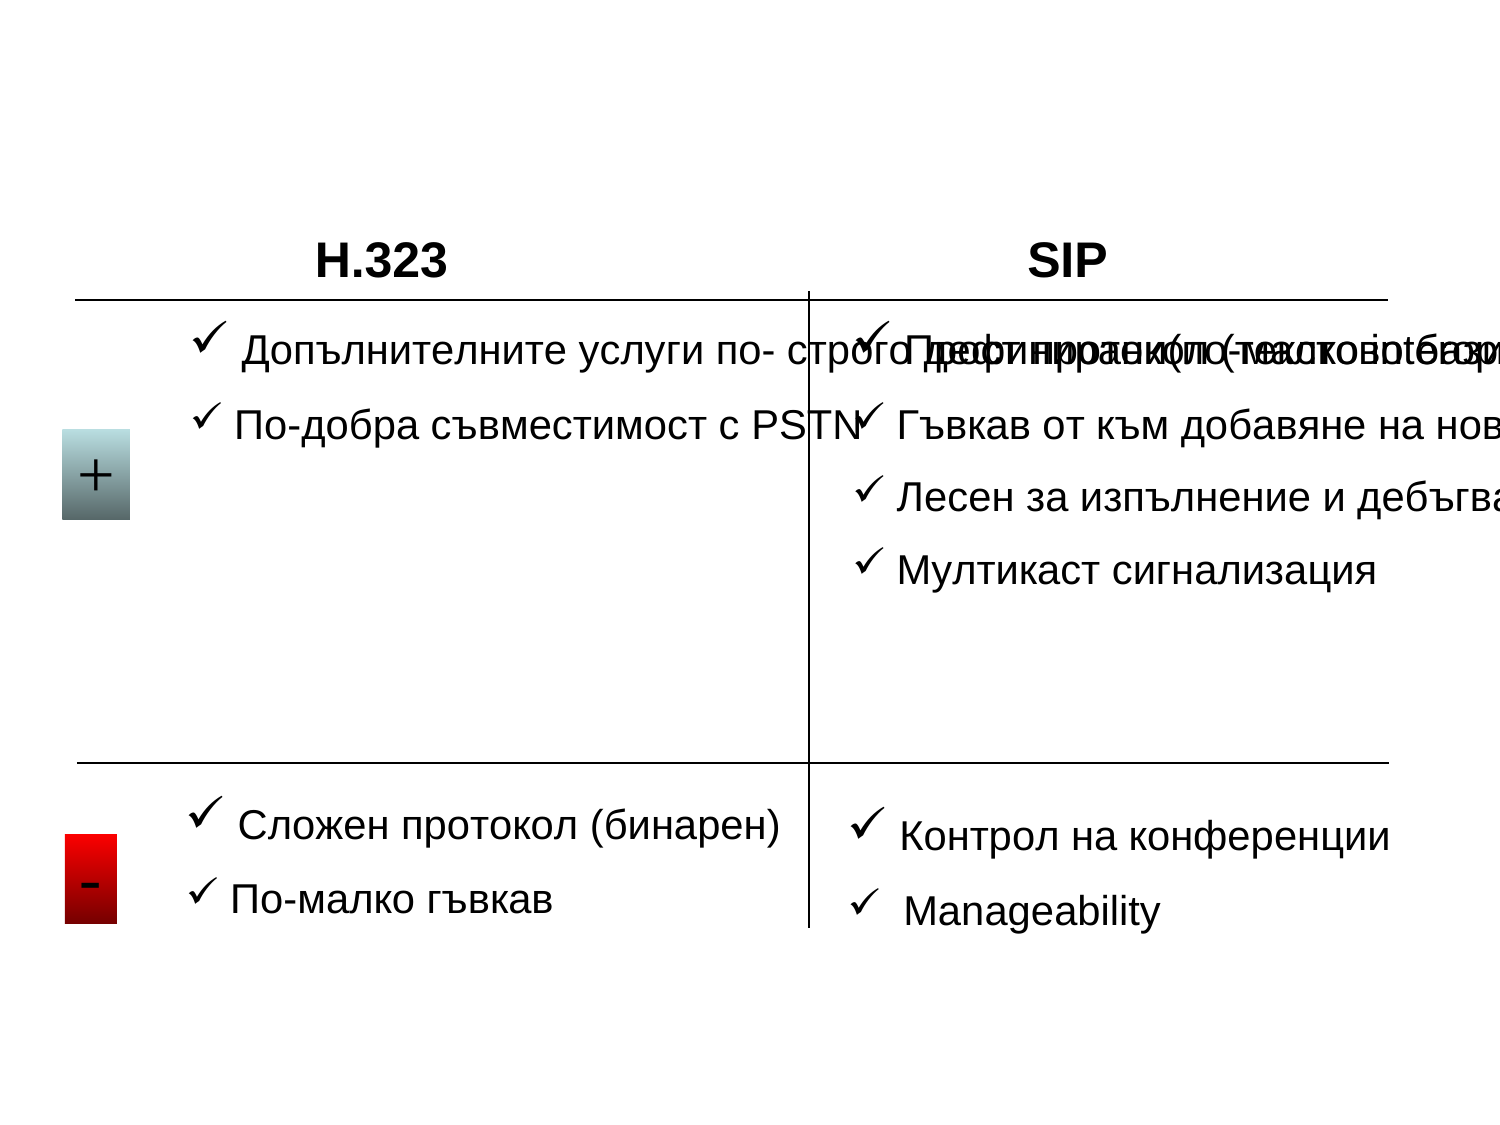

H.323
SIP
 Допълнителните услуги по- строго дефинирани(по-малко interoperability въпроси)
 По-добра съвместимост с PSTN
 Прост протокол (текстово базиран)
 Гъвкав от към добавяне на нови услуги
 Лесен за изпълнение и дебъгване
 Мултикаст сигнализация
+
 Сложен протокол (бинарен)
 По-малко гъвкав
 Контрол на конференции
 Manageability
-